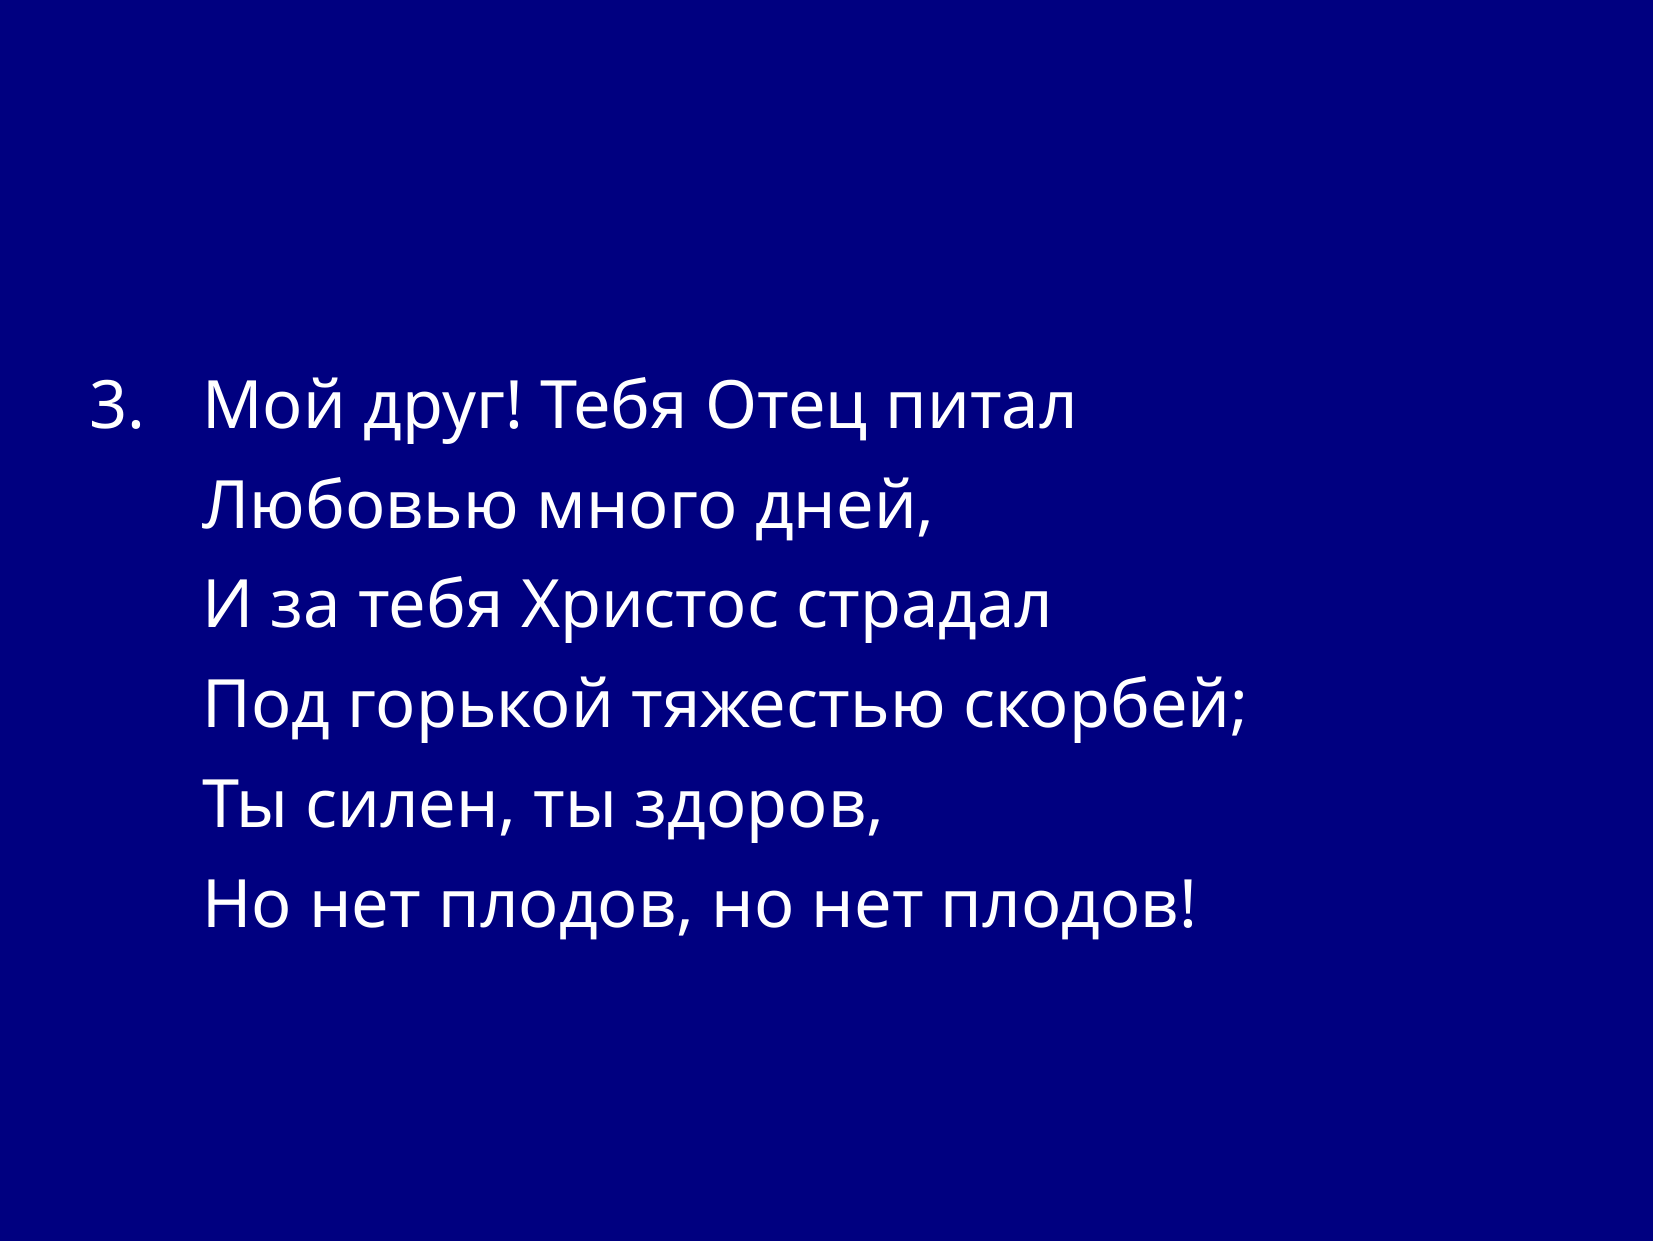

3.	Мой друг! Тебя Отец питал
	Любовью много дней,
	И за тебя Христос страдал
	Под горькой тяжестью скорбей;
	Ты силен, ты здоров,
	Но нет плодов, но нет плодов!